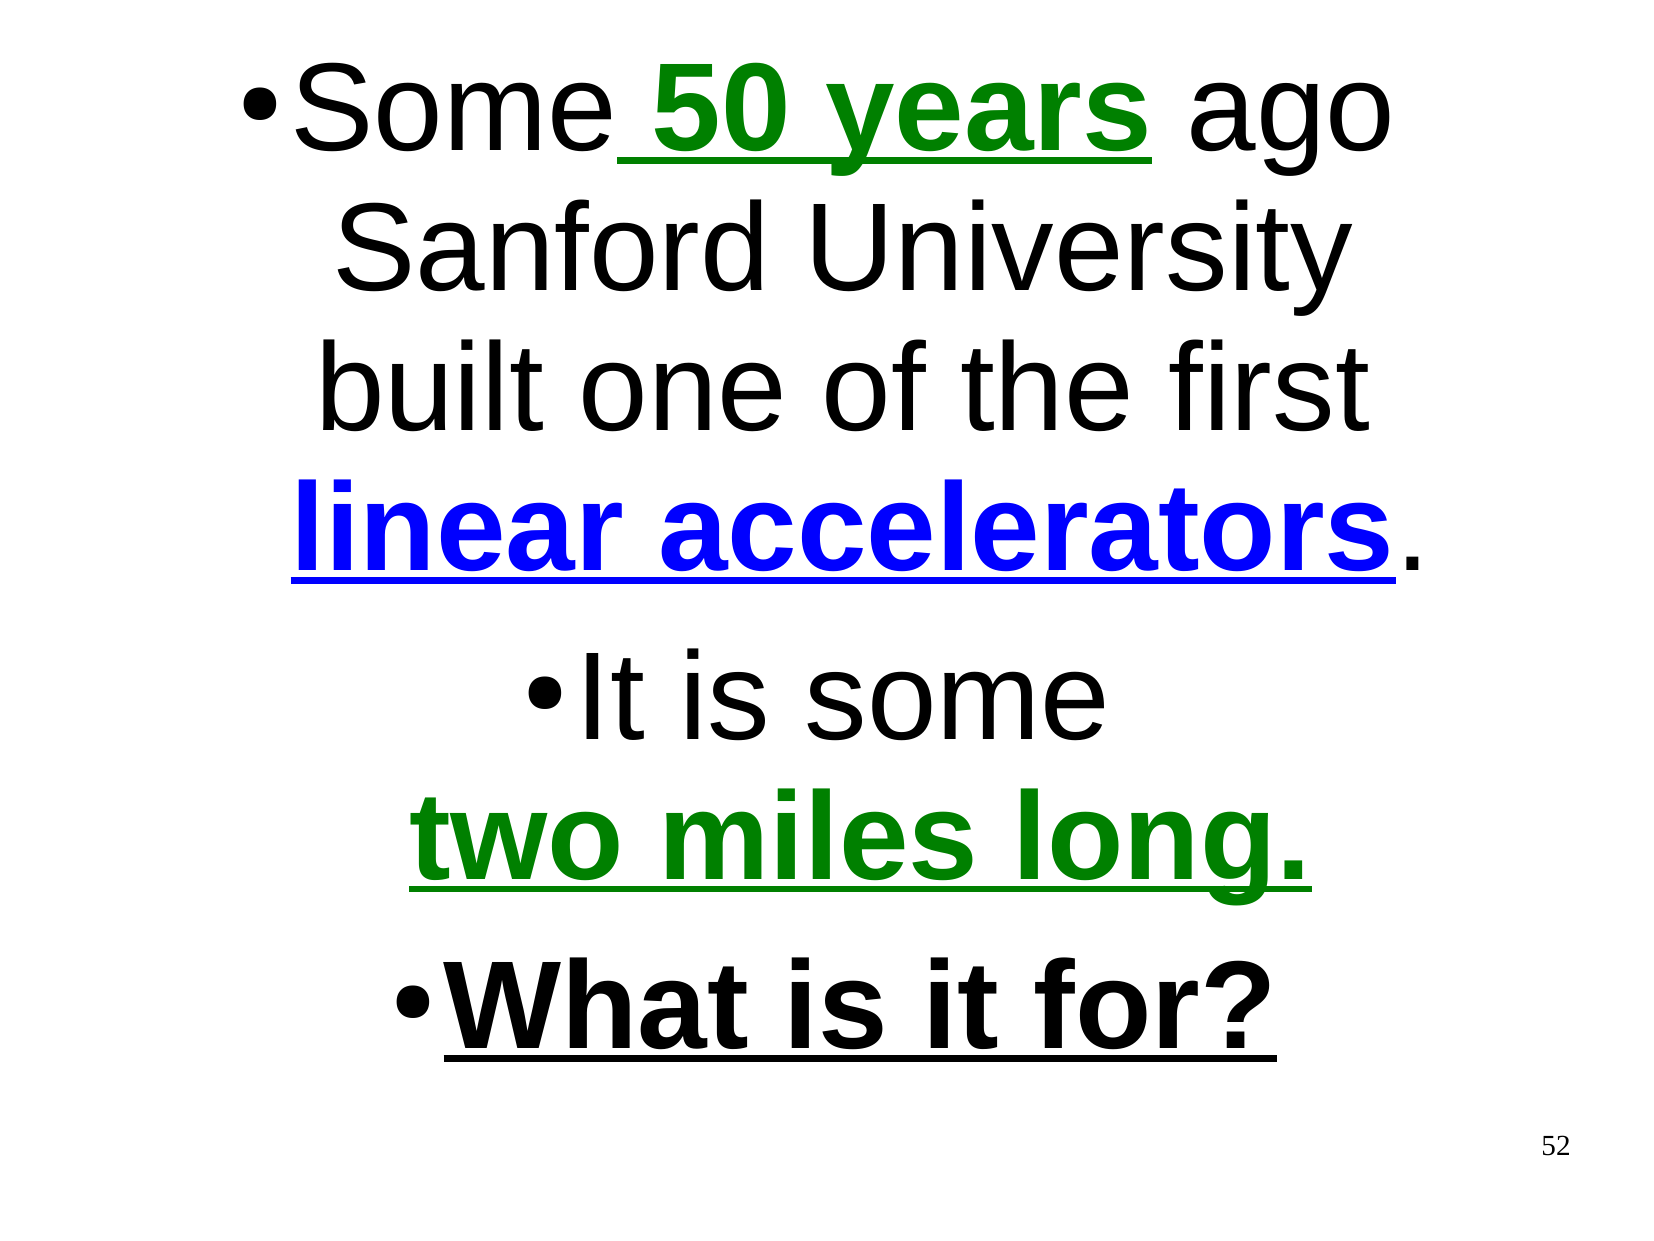

# Some 50 years ago Sanford University built one of the first linear accelerators.
It is some
two miles long.
What is it for?
52